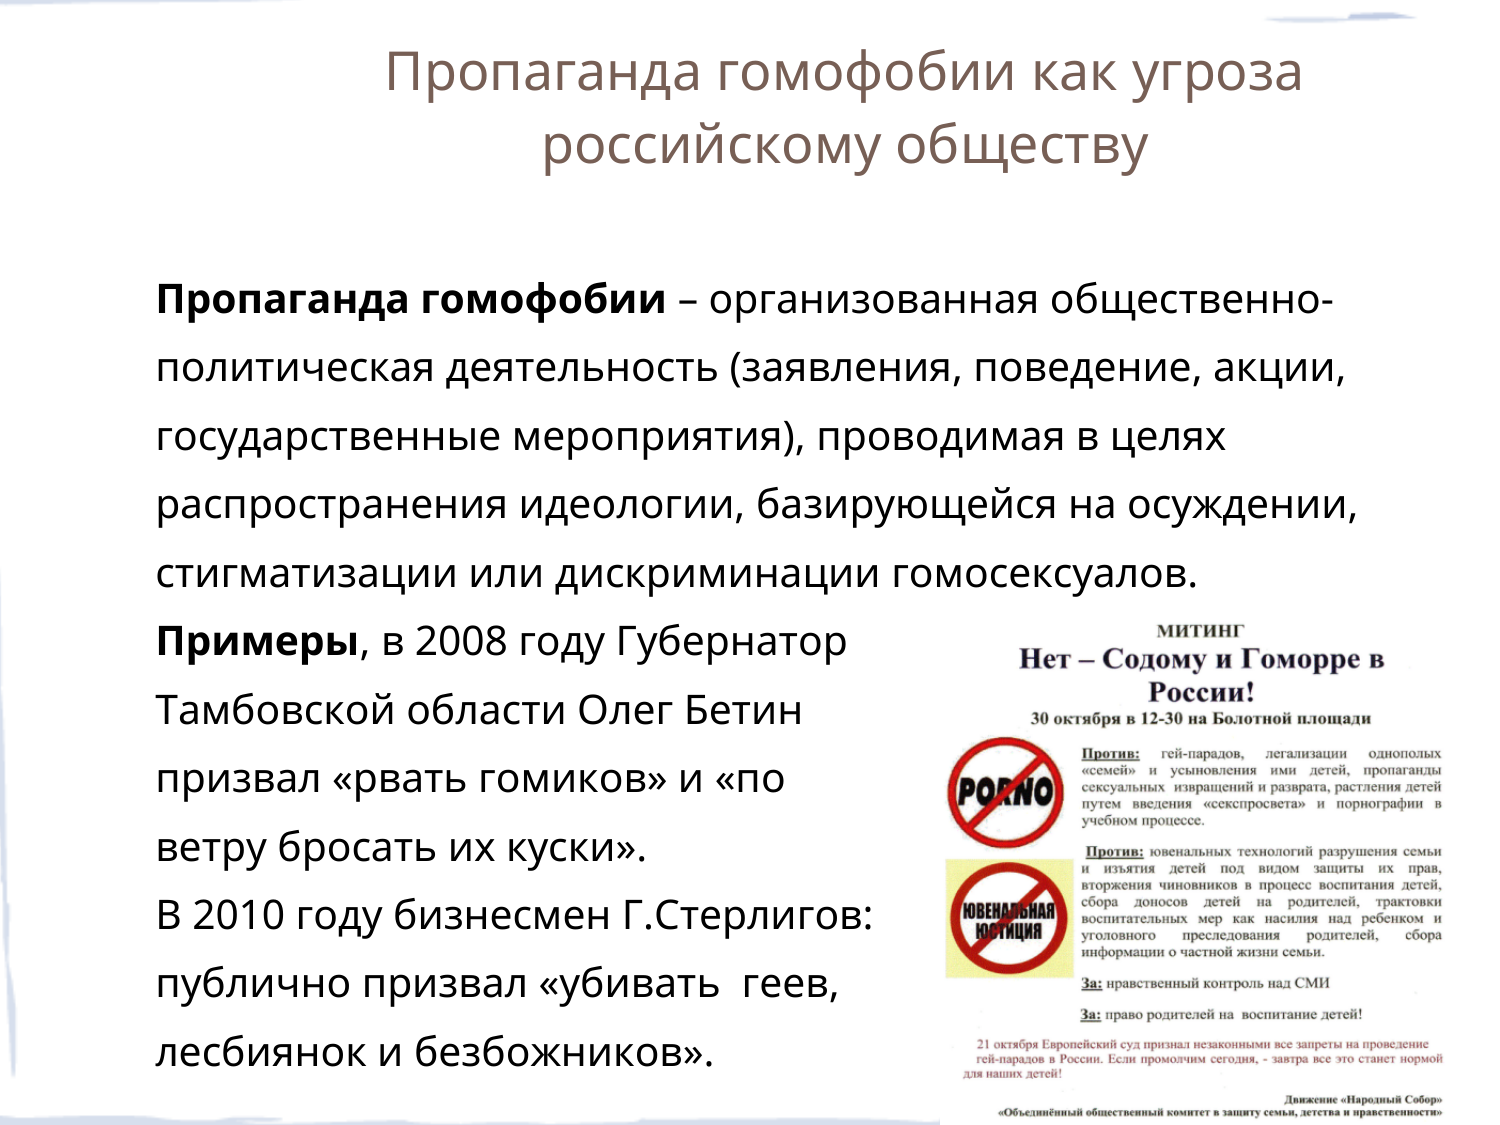

# Пропаганда гомофобии как угроза российскому обществу
Пропаганда гомофобии – организованная общественно-
политическая деятельность (заявления, поведение, акции,
государственные мероприятия), проводимая в целях
распространения идеологии, базирующейся на осуждении,
стигматизации или дискриминации гомосексуалов.
Примеры, в 2008 году Губернатор
Тамбовской области Олег Бетин
призвал «рвать гомиков» и «по
ветру бросать их куски».
В 2010 году бизнесмен Г.Стерлигов:
публично призвал «убивать геев,
лесбиянок и безбожников».